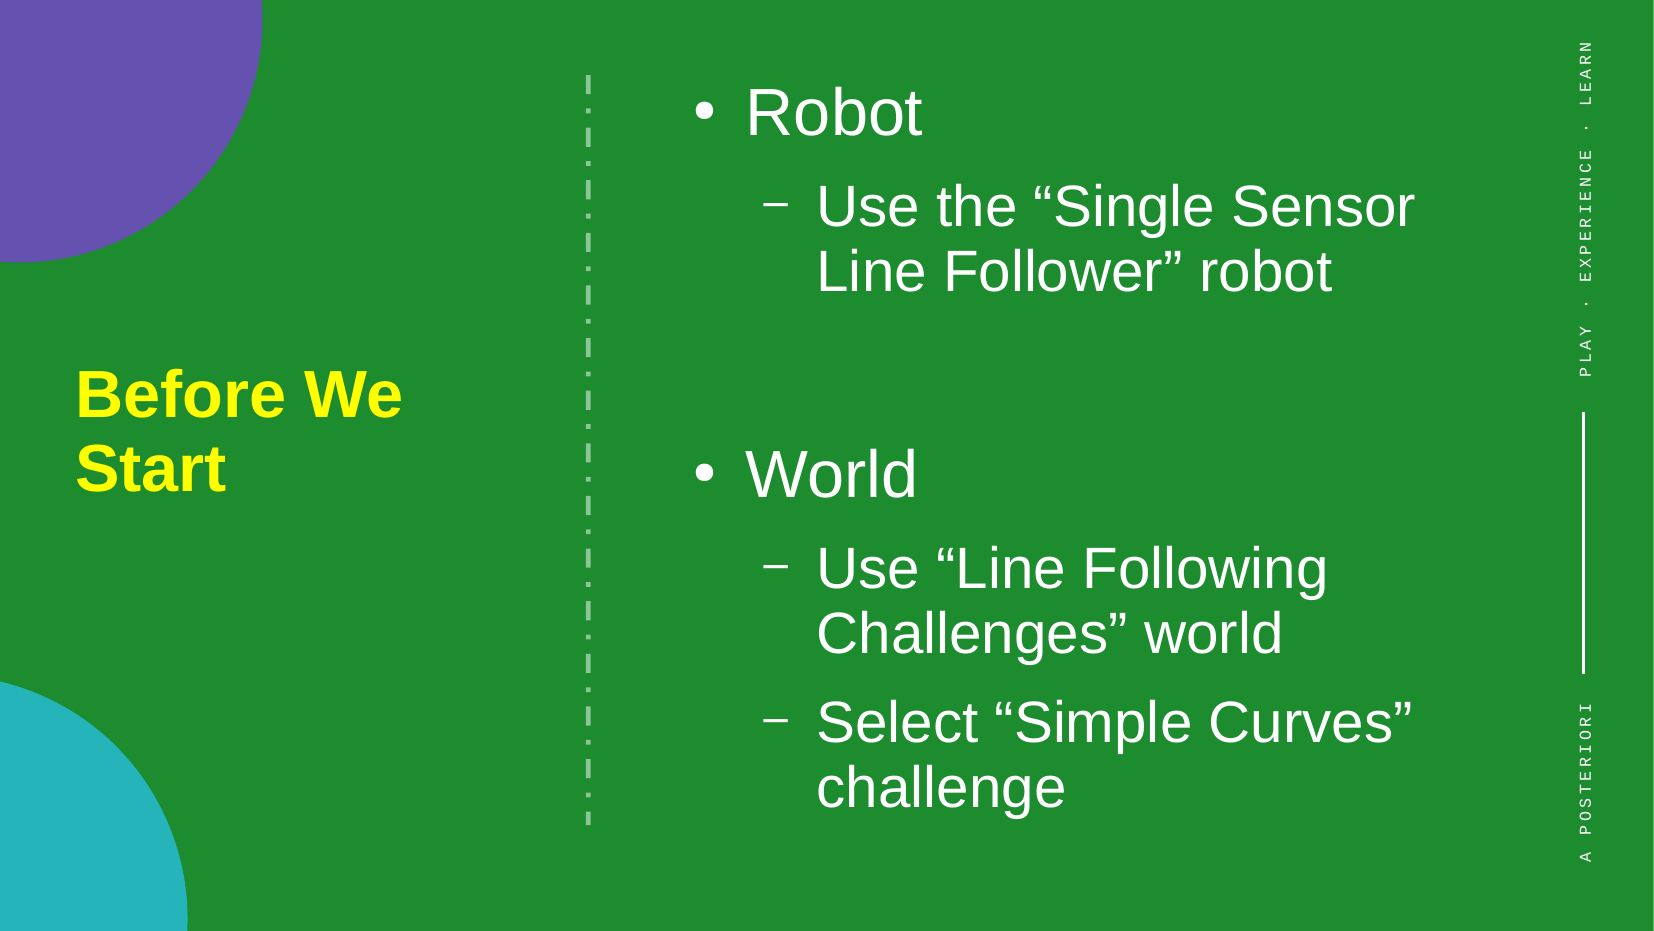

Robot
Use the “Single Sensor Line Follower” robot
World
Use “Line Following Challenges” world
Select “Simple Curves” challenge
# Before We Start